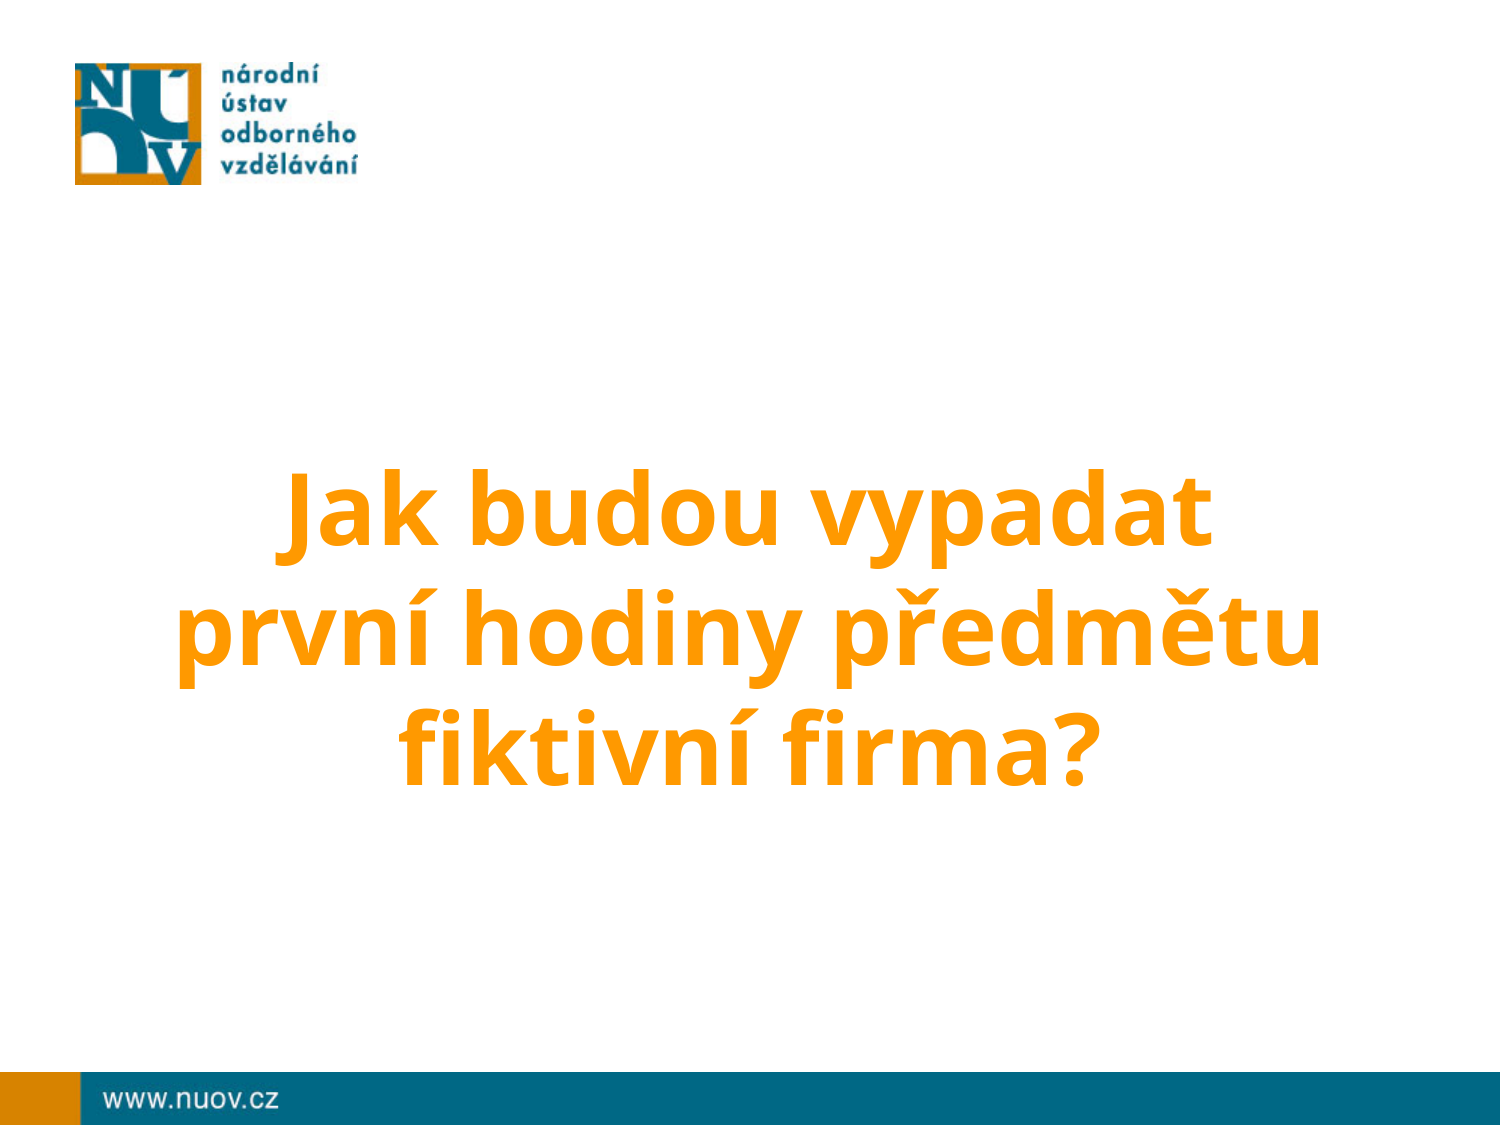

Jak budou vypadat
první hodiny předmětu
fiktivní firma?